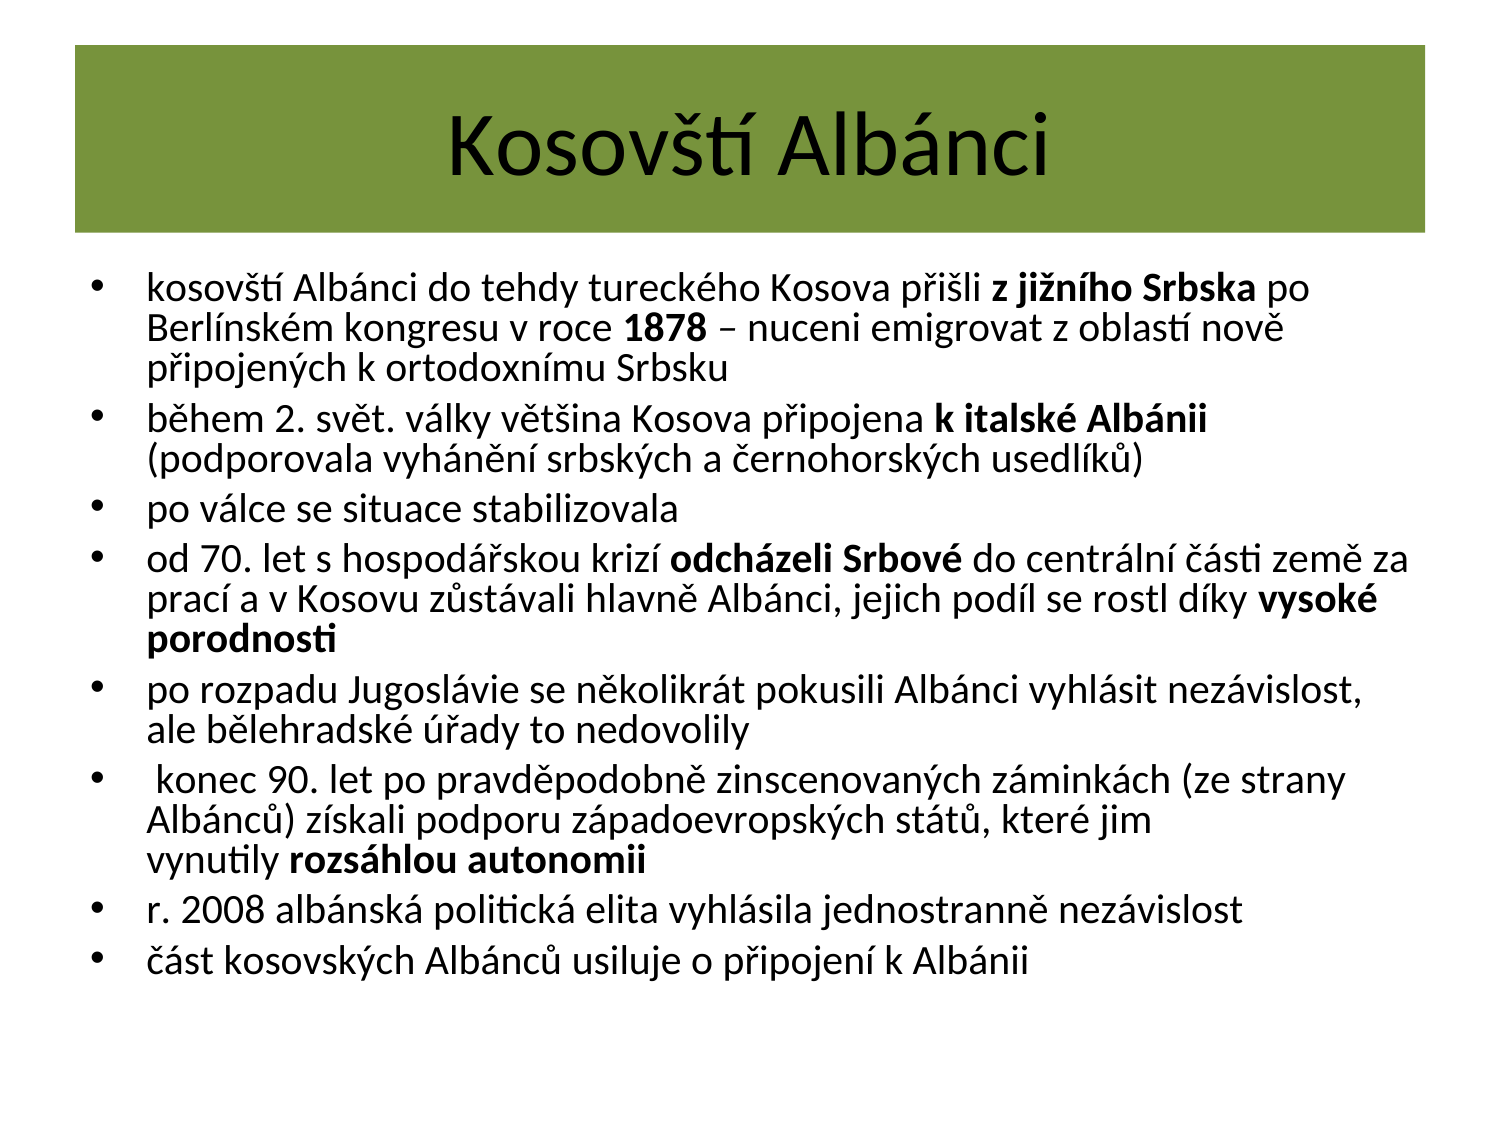

# Kosovští Albánci
kosovští Albánci do tehdy tureckého Kosova přišli z jižního Srbska po Berlínském kongresu v roce 1878 – nuceni emigrovat z oblastí nově připojených k ortodoxnímu Srbsku
během 2. svět. války většina Kosova připojena k italské Albánii (podporovala vyhánění srbských a černohorských usedlíků)
po válce se situace stabilizovala
od 70. let s hospodářskou krizí odcházeli Srbové do centrální části země za prací a v Kosovu zůstávali hlavně Albánci, jejich podíl se rostl díky vysoké porodnosti
po rozpadu Jugoslávie se několikrát pokusili Albánci vyhlásit nezávislost, ale bělehradské úřady to nedovolily
 konec 90. let po pravděpodobně zinscenovaných záminkách (ze strany Albánců) získali podporu západoevropských států, které jim vynutily rozsáhlou autonomii
r. 2008 albánská politická elita vyhlásila jednostranně nezávislost
část kosovských Albánců usiluje o připojení k Albánii